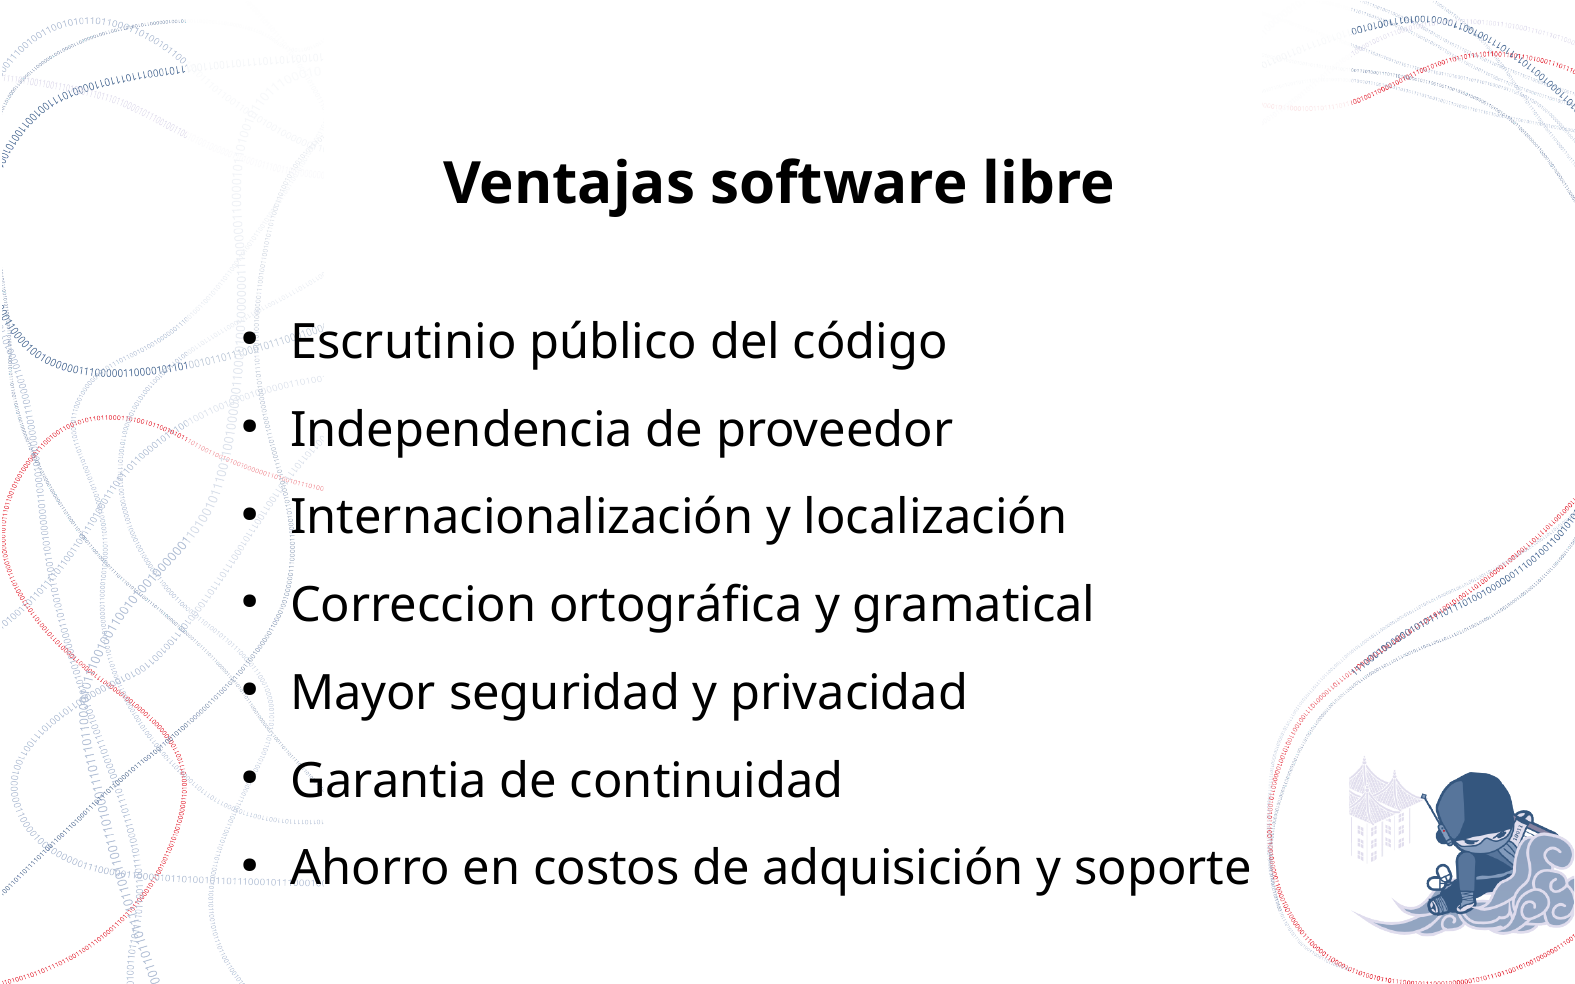

# Ventajas software libre
Escrutinio público del código
Independencia de proveedor
Internacionalización y localización
Correccion ortográfica y gramatical
Mayor seguridad y privacidad
Garantia de continuidad
Ahorro en costos de adquisición y soporte